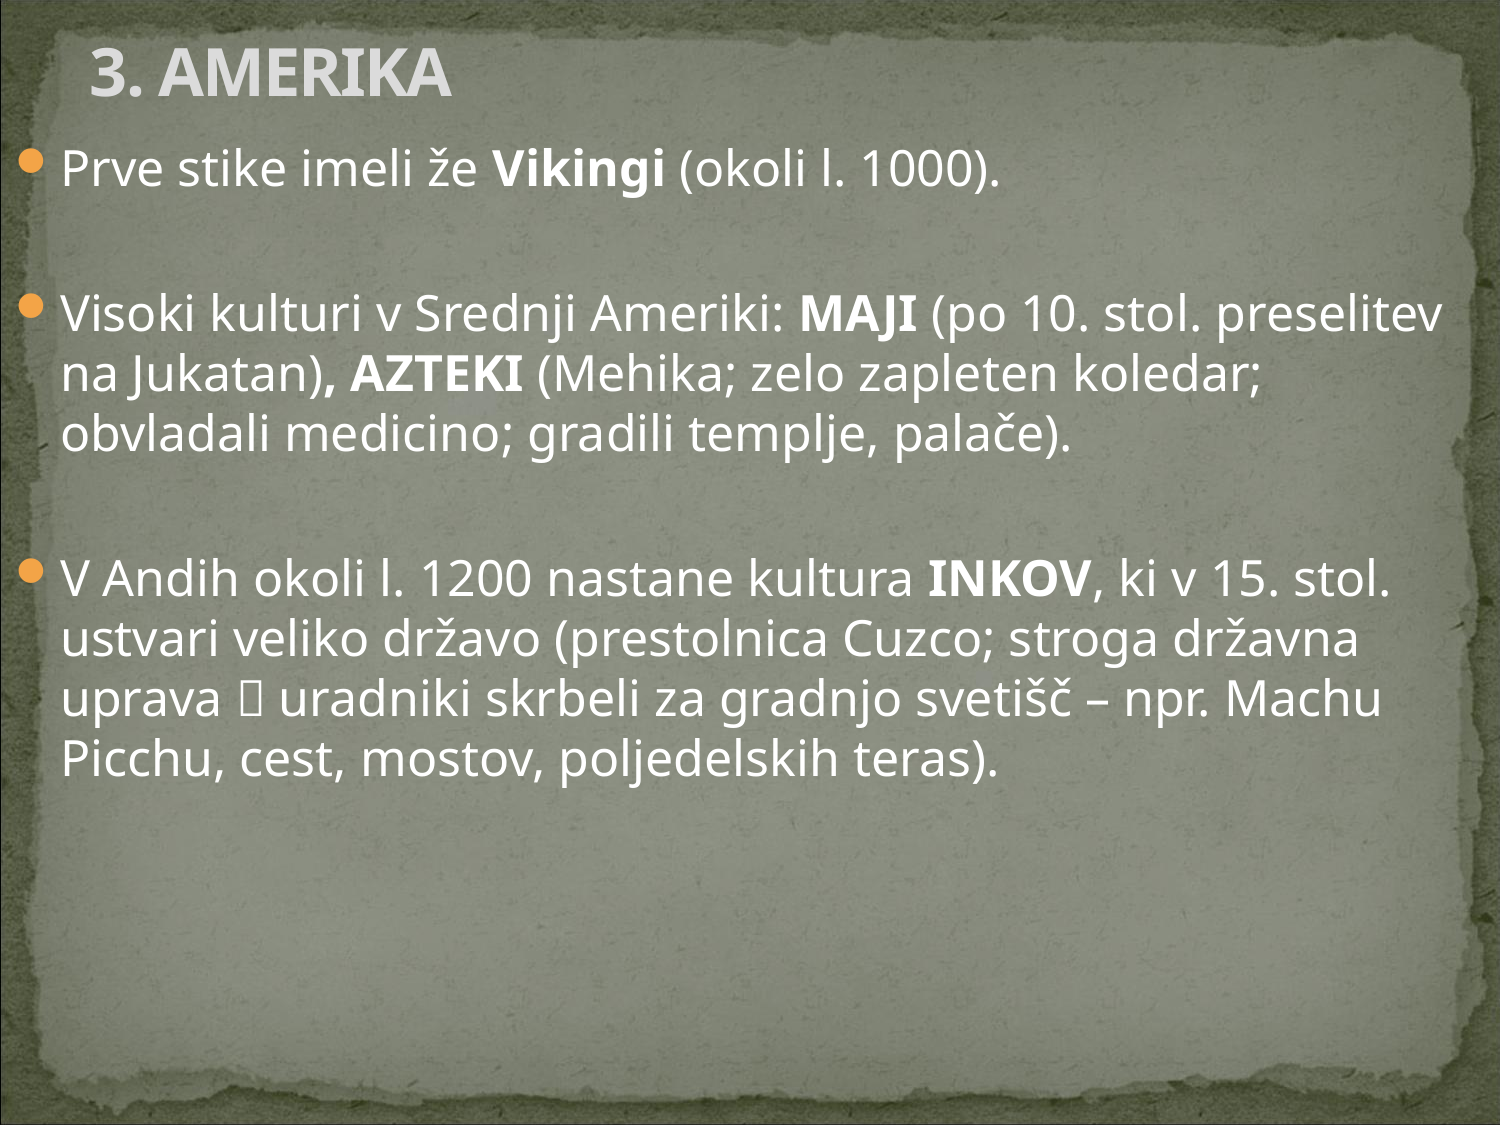

# 3. AMERIKA
Prve stike imeli že Vikingi (okoli l. 1000).
Visoki kulturi v Srednji Ameriki: MAJI (po 10. stol. preselitev na Jukatan), AZTEKI (Mehika; zelo zapleten koledar; obvladali medicino; gradili templje, palače).
V Andih okoli l. 1200 nastane kultura INKOV, ki v 15. stol. ustvari veliko državo (prestolnica Cuzco; stroga državna uprava  uradniki skrbeli za gradnjo svetišč – npr. Machu Picchu, cest, mostov, poljedelskih teras).